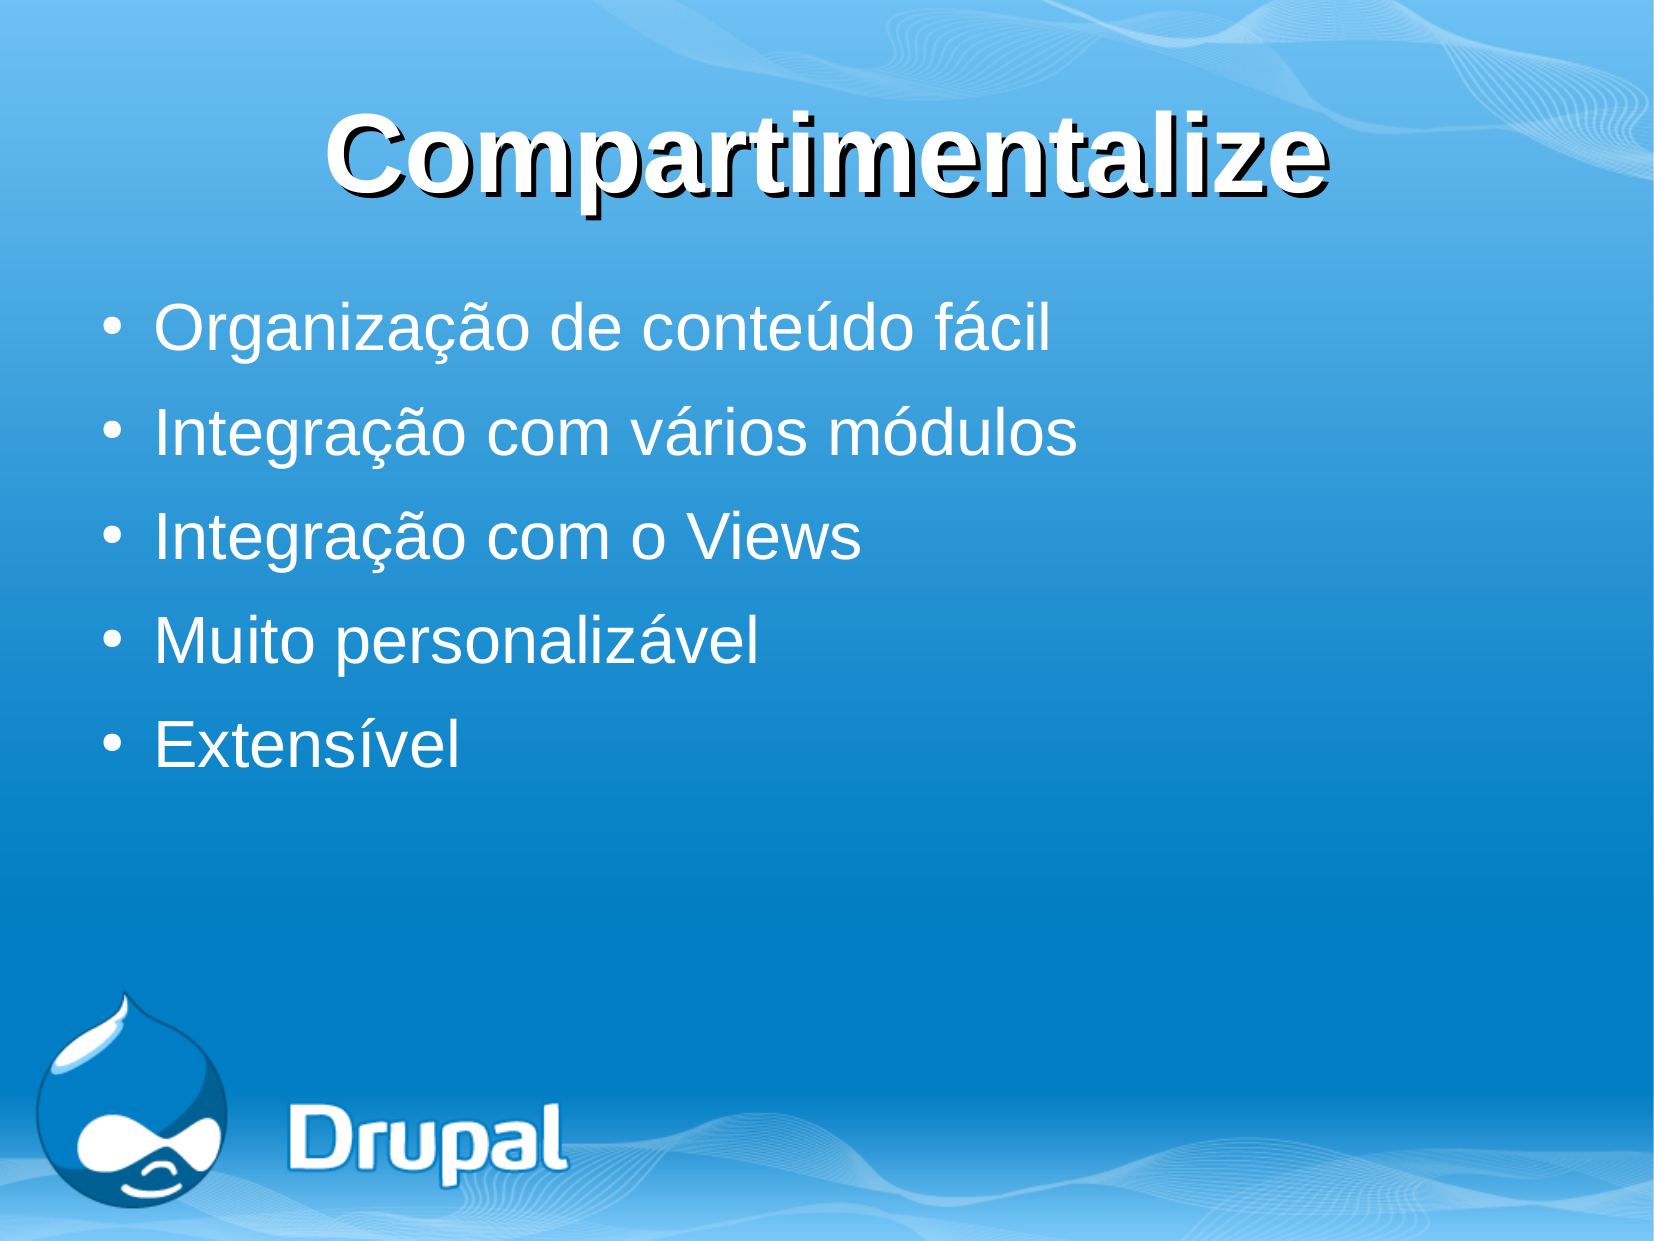

# Compartimentalize
Organização de conteúdo fácil
Integração com vários módulos
Integração com o Views
Muito personalizável
Extensível